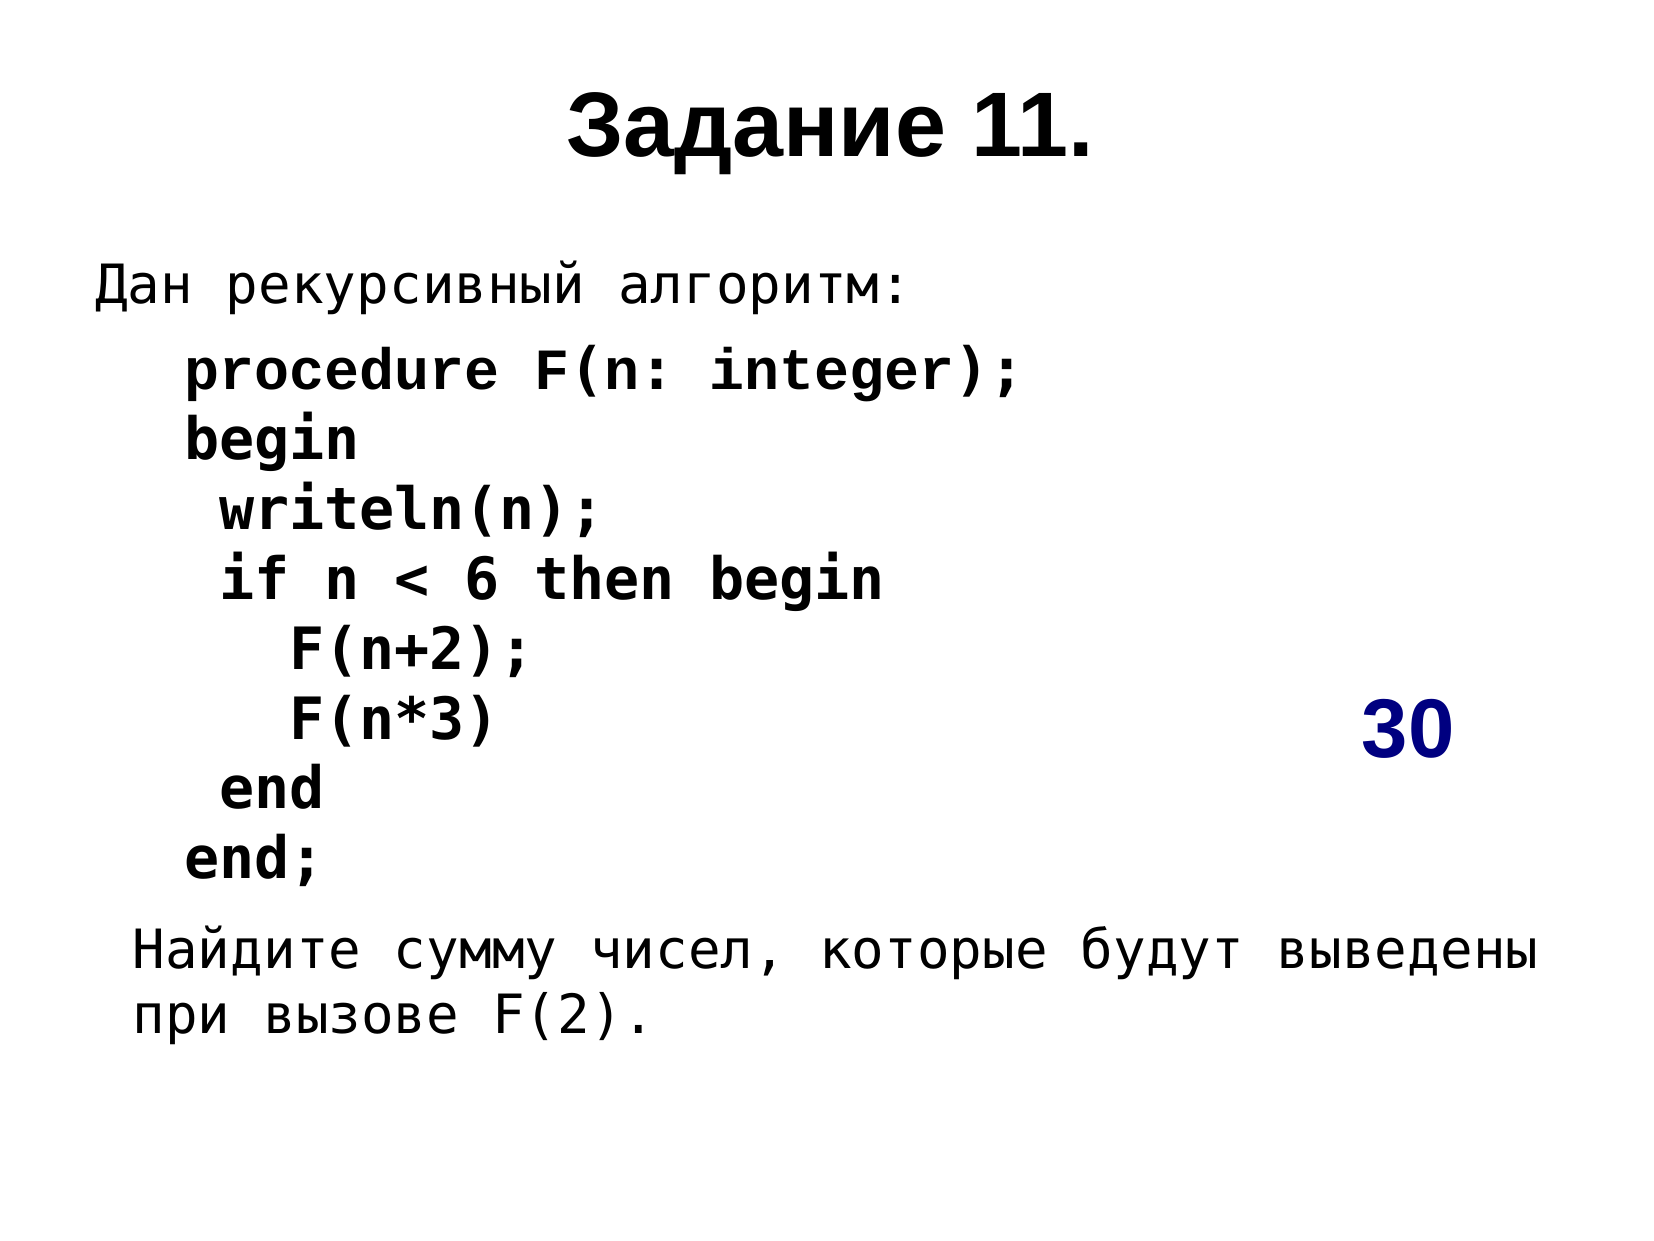

# Задание 11.
Дан рекурсивный алгоритм:
procedure F(n: integer);
begin
 writeln(n);
 if n < 6 then begin
 F(n+2);
 F(n*3)
 end
end;
Найдите сумму чисел, которые будут выведены при вызове F(2).
30